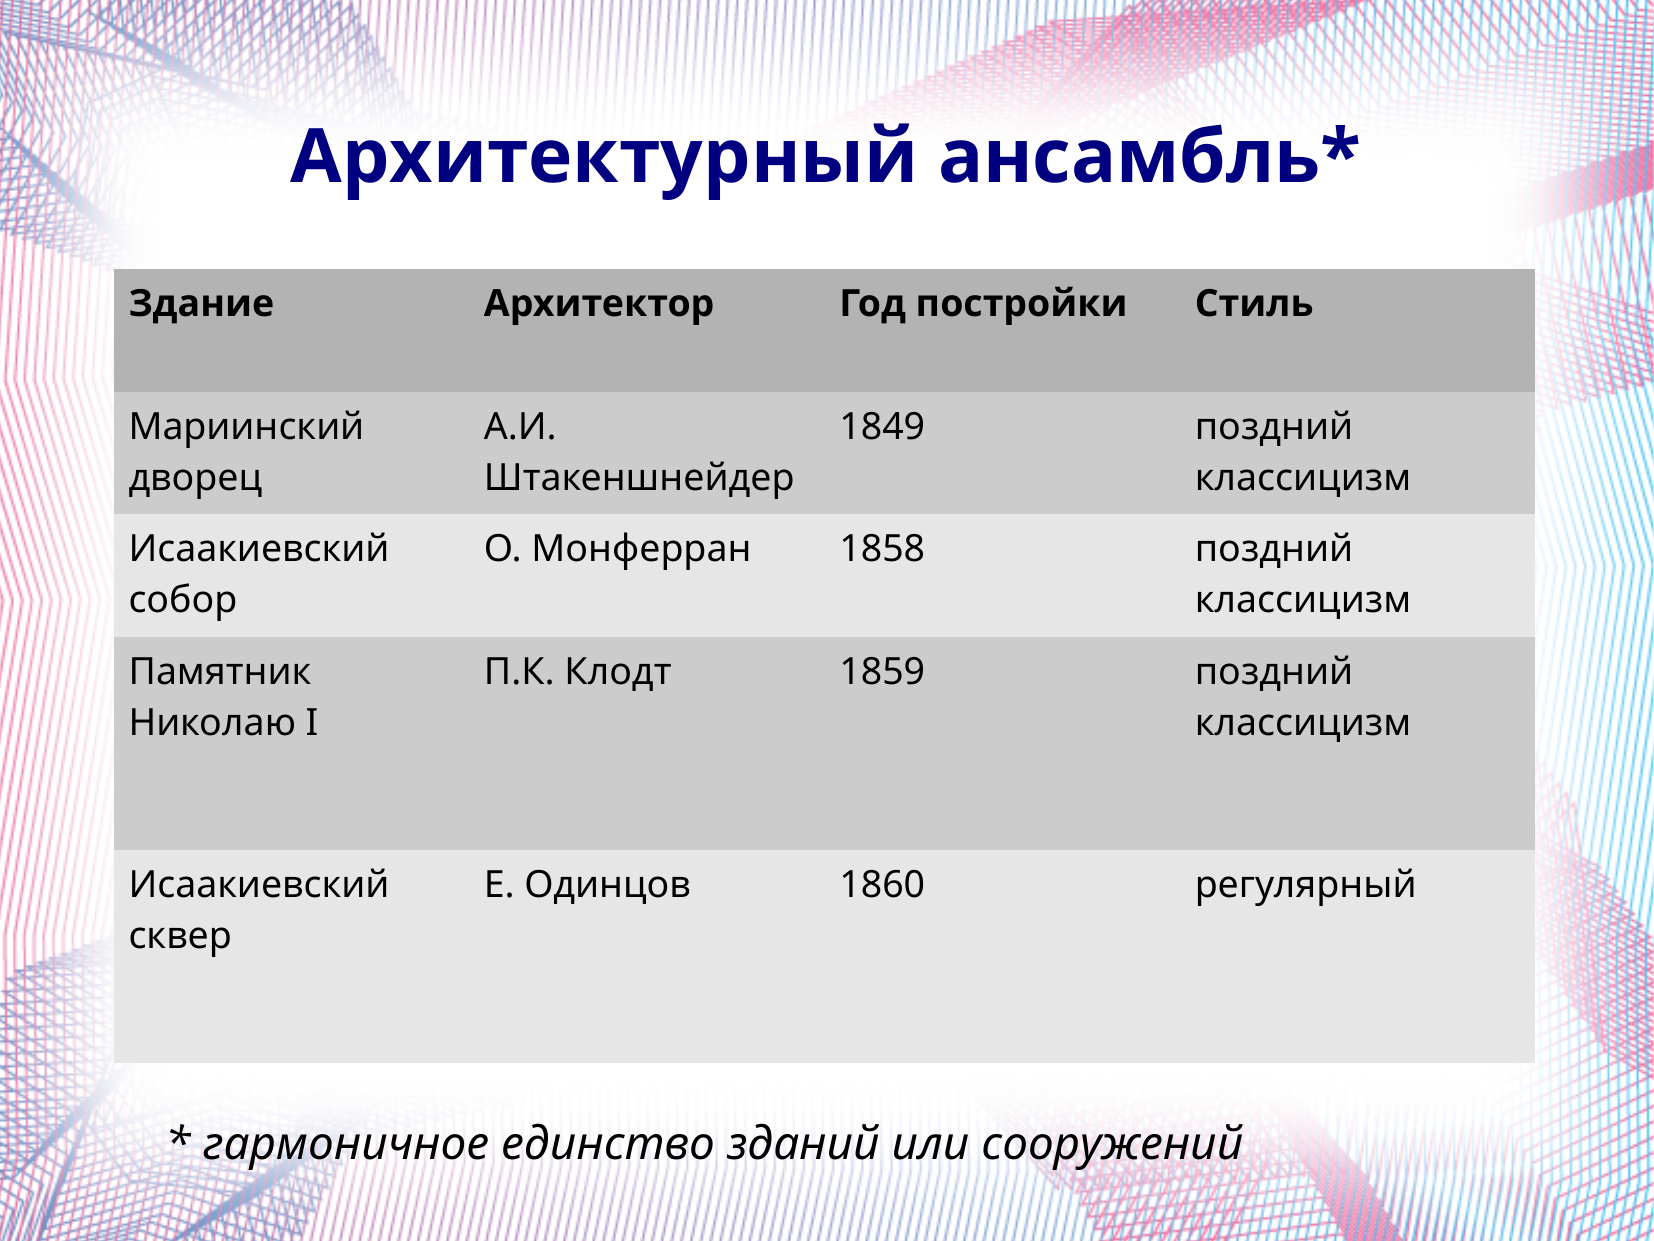

# Архитектурный ансамбль*
| Здание | Архитектор | Год постройки | Стиль |
| --- | --- | --- | --- |
| Мариинский дворец | А.И. Штакеншнейдер | 1849 | поздний классицизм |
| Исаакиевский собор | О. Монферран | 1858 | поздний классицизм |
| Памятник Николаю I | П.К. Клодт | 1859 | поздний классицизм |
| Исаакиевский сквер | Е. Одинцов | 1860 | регулярный |
* гармоничное единство зданий или сооружений